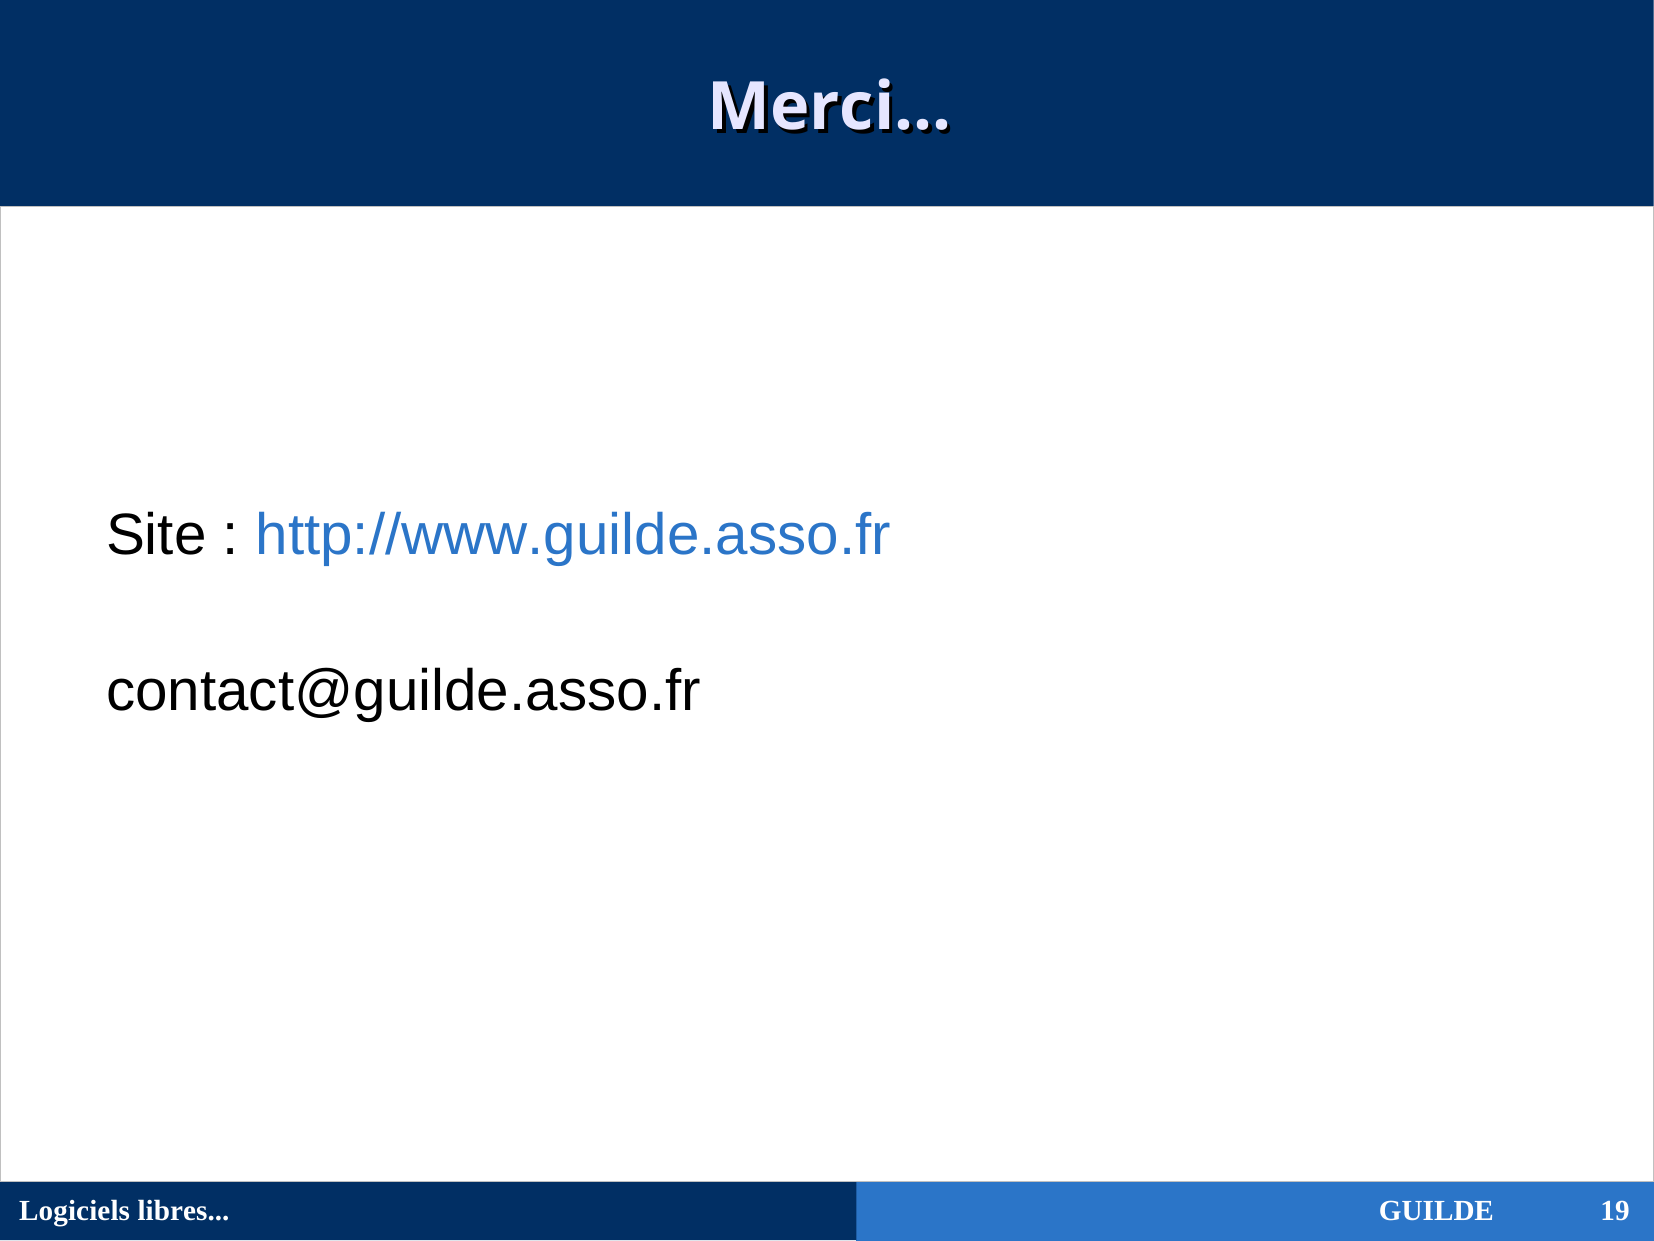

# Merci...
Site : http://www.guilde.asso.fr
contact@guilde.asso.fr
19